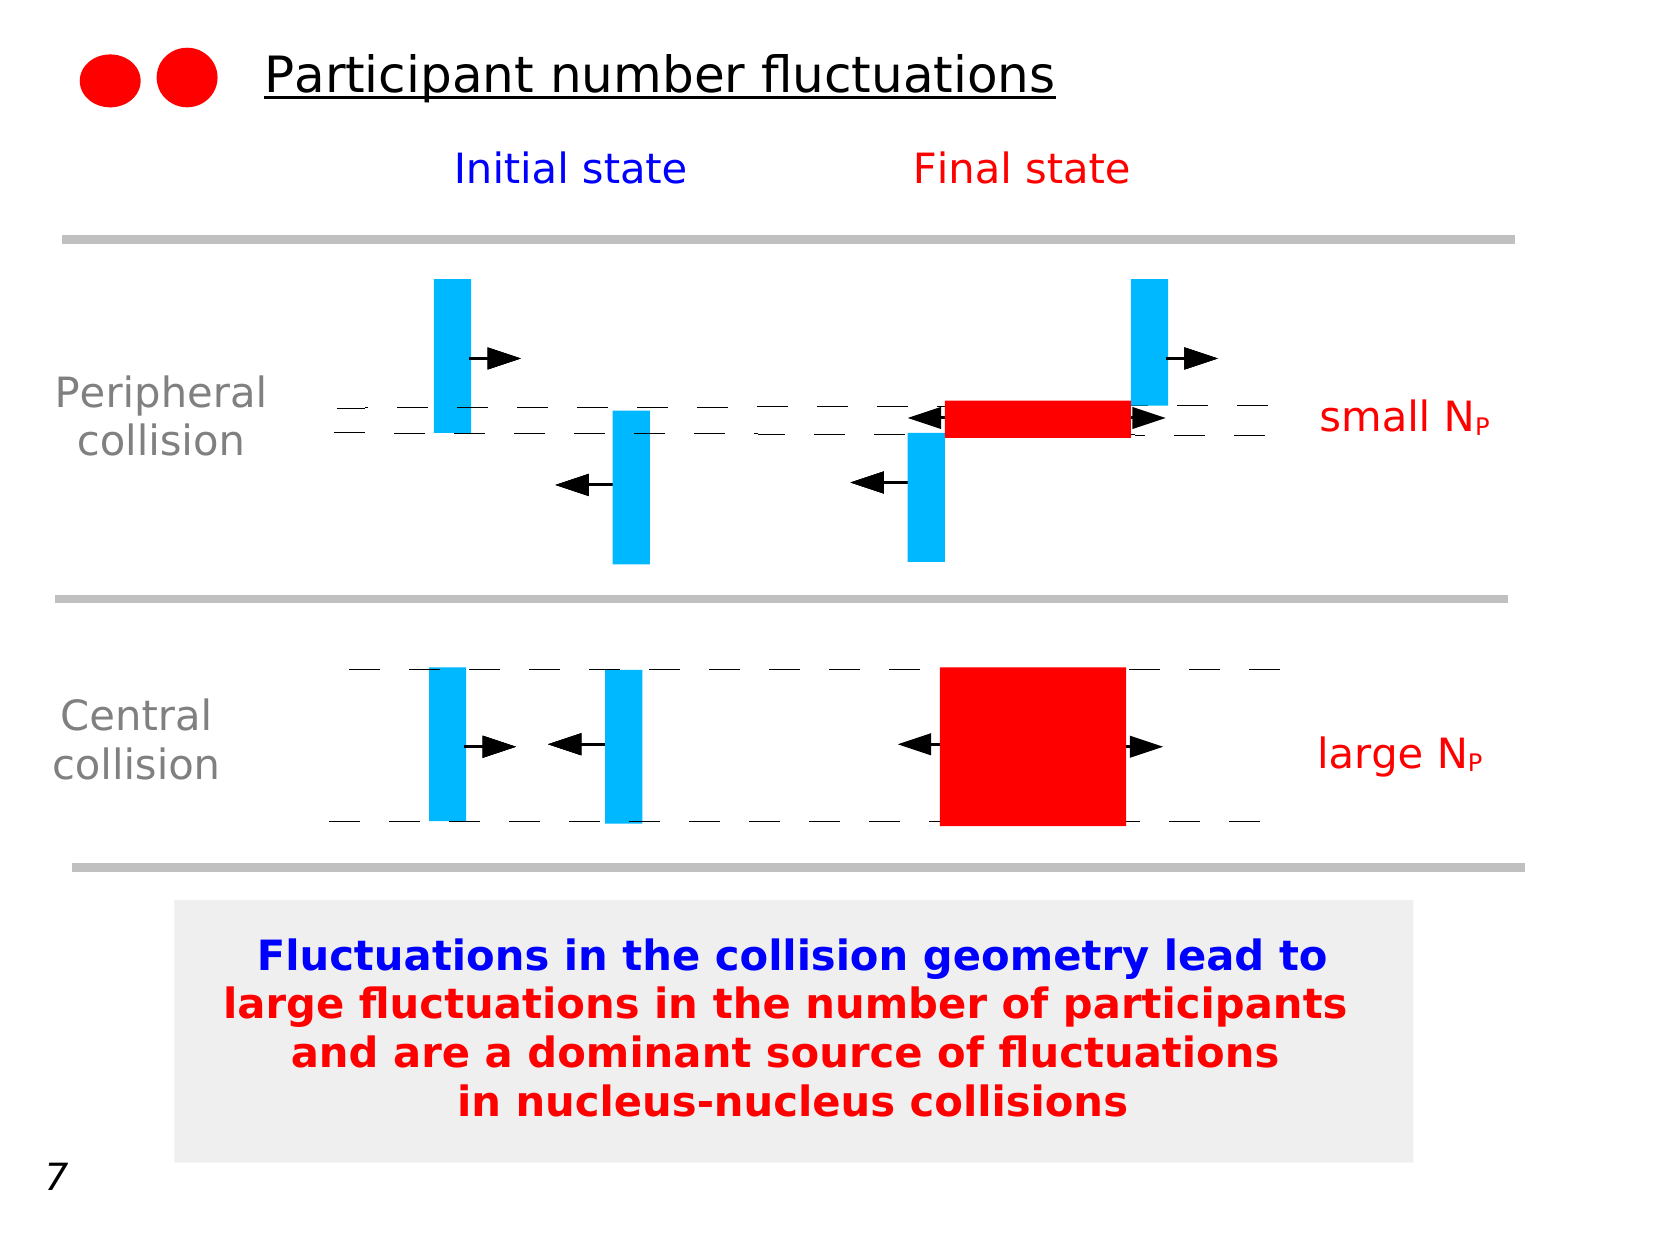

Participant number fluctuations
Initial state Final state
Peripheral
collision
small NP
Central
collision
large NP
Fluctuations in the collision geometry lead to
large fluctuations in the number of participants
and are a dominant source of fluctuations
in nucleus-nucleus collisions